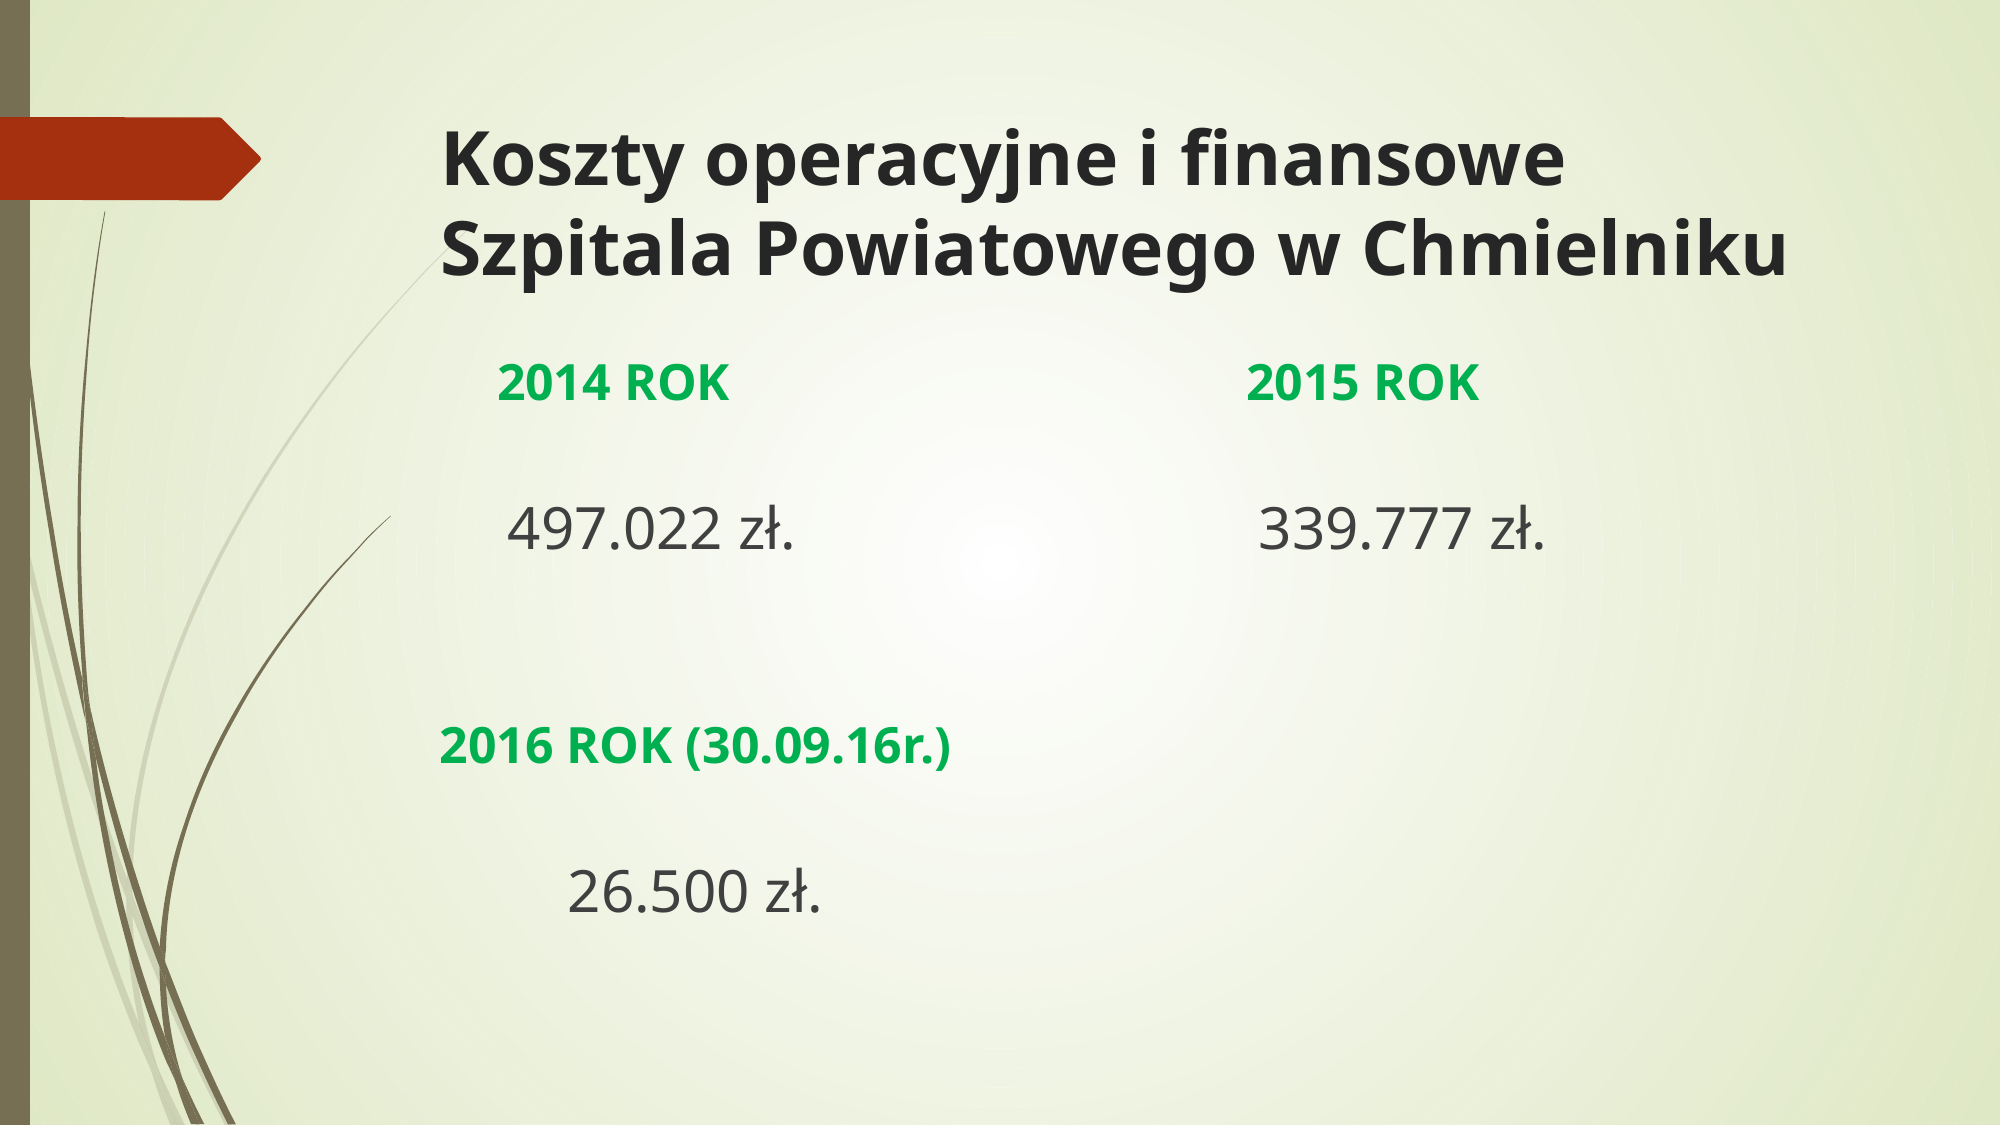

# Koszty operacyjne i finansowe Szpitala Powiatowego w Chmielniku
2015 ROK
2014 ROK
 339.777 zł.
 497.022 zł.
2016 ROK (30.09.16r.)
26.500 zł.